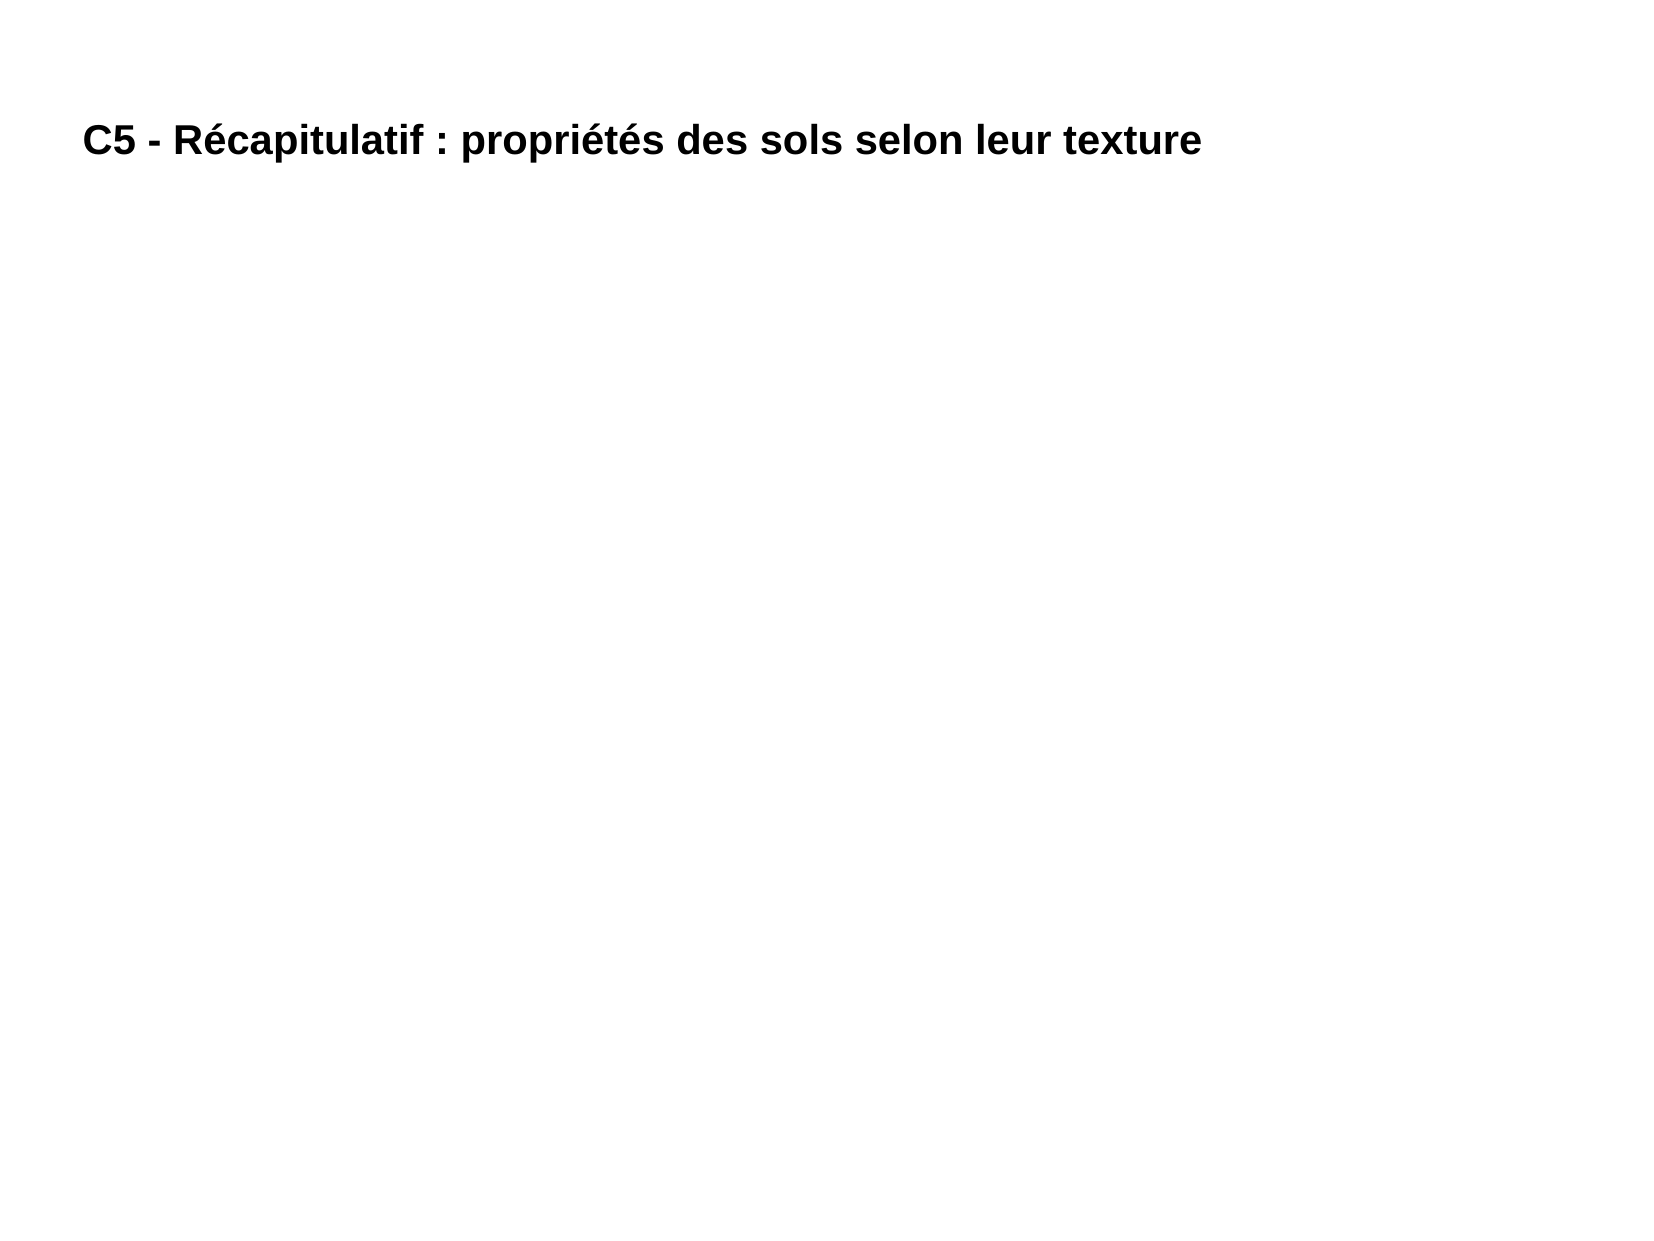

# C5 - Récapitulatif : propriétés des sols selon leur texture